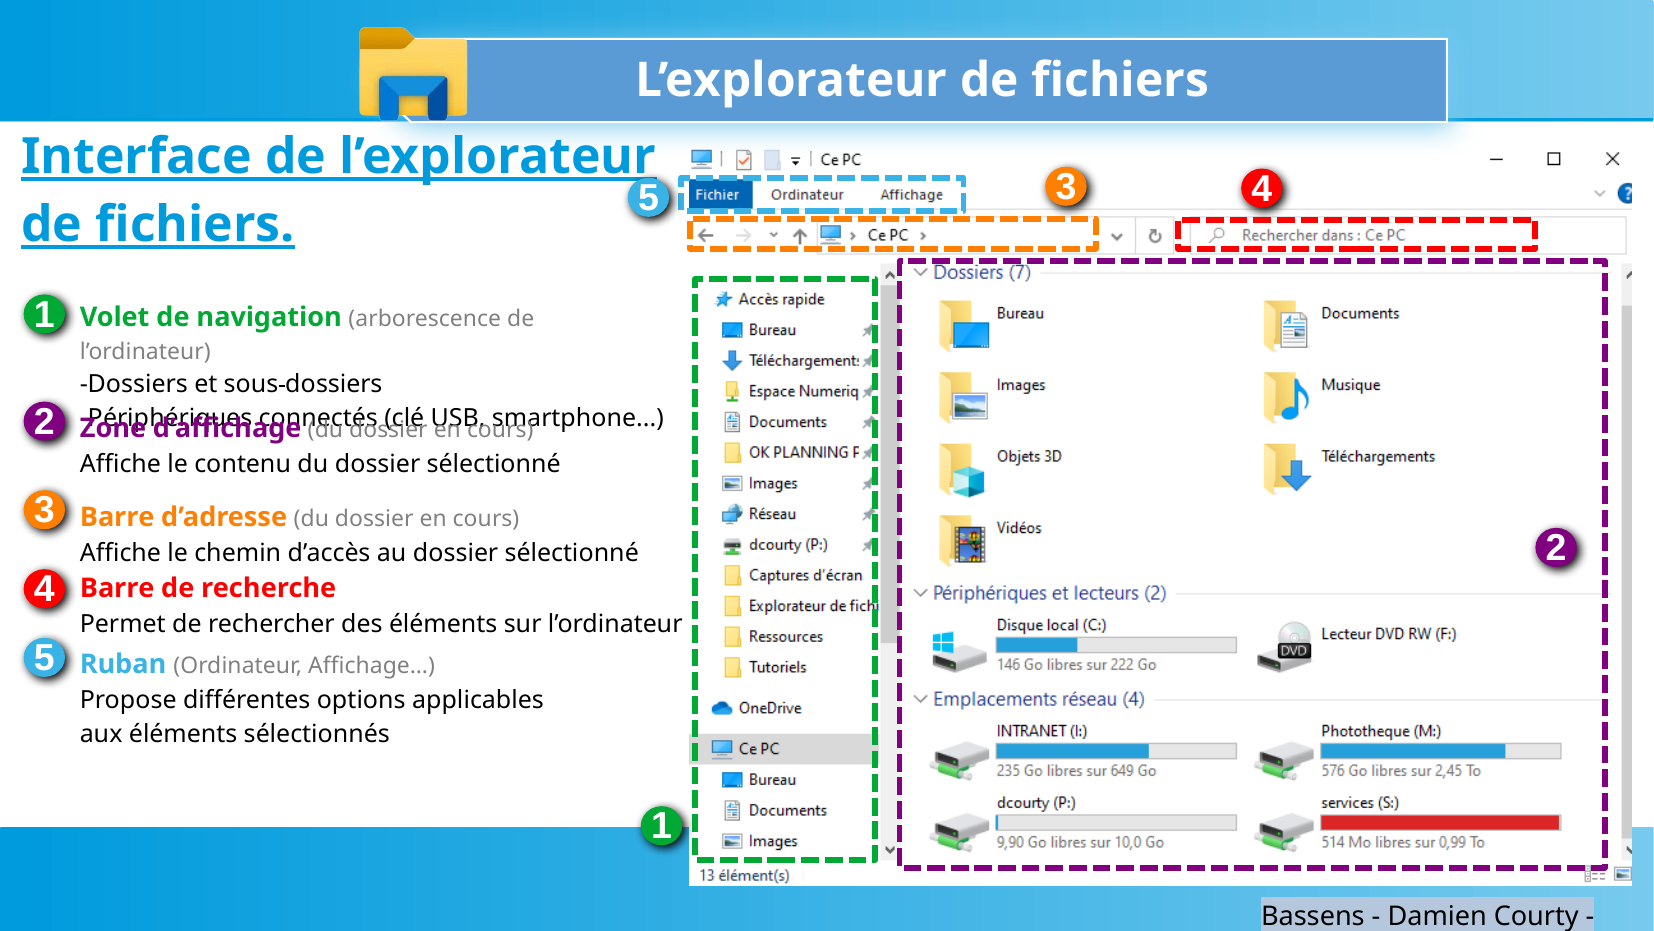

L’explorateur de fichiers
Interface de l’explorateur de fichiers.
3
4
5
Volet de navigation (arborescence de l’ordinateur)
-Dossiers et sous dossiers
-Périphériques connectés (clé USB, smartphone...)
1
2
Zone d’affichage (du dossier en cours)
Affiche le contenu du dossier sélectionné
3
Barre d’adresse (du dossier en cours)
Affiche le chemin d’accès au dossier sélectionné
2
Barre de recherche
Permet de rechercher des éléments sur l’ordinateur
4
5
Ruban (Ordinateur, Affichage…)
Propose différentes options applicables aux éléments sélectionnés
1
Bassens - Damien Courty - 2024